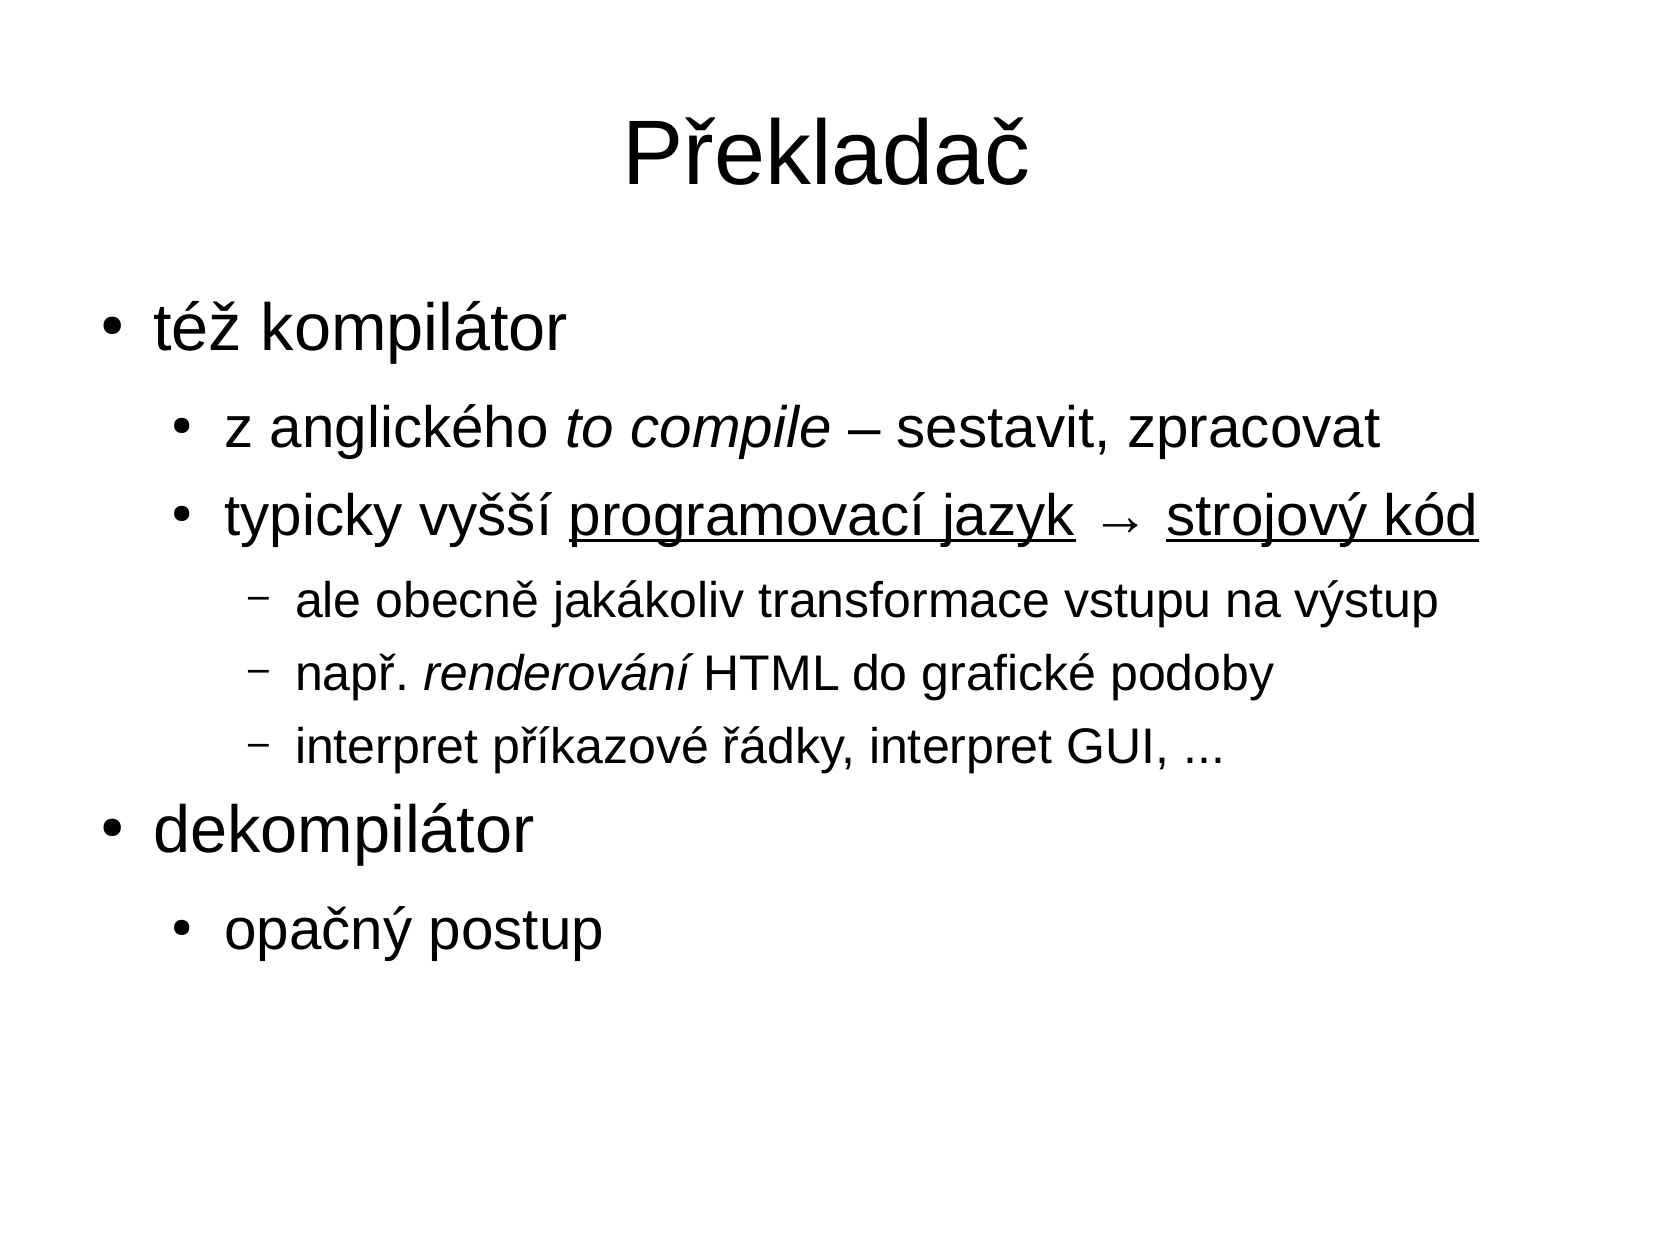

# Překladač
též kompilátor
z anglického to compile – sestavit, zpracovat
typicky vyšší programovací jazyk → strojový kód
ale obecně jakákoliv transformace vstupu na výstup
např. renderování HTML do grafické podoby
interpret příkazové řádky, interpret GUI, ...
dekompilátor
opačný postup